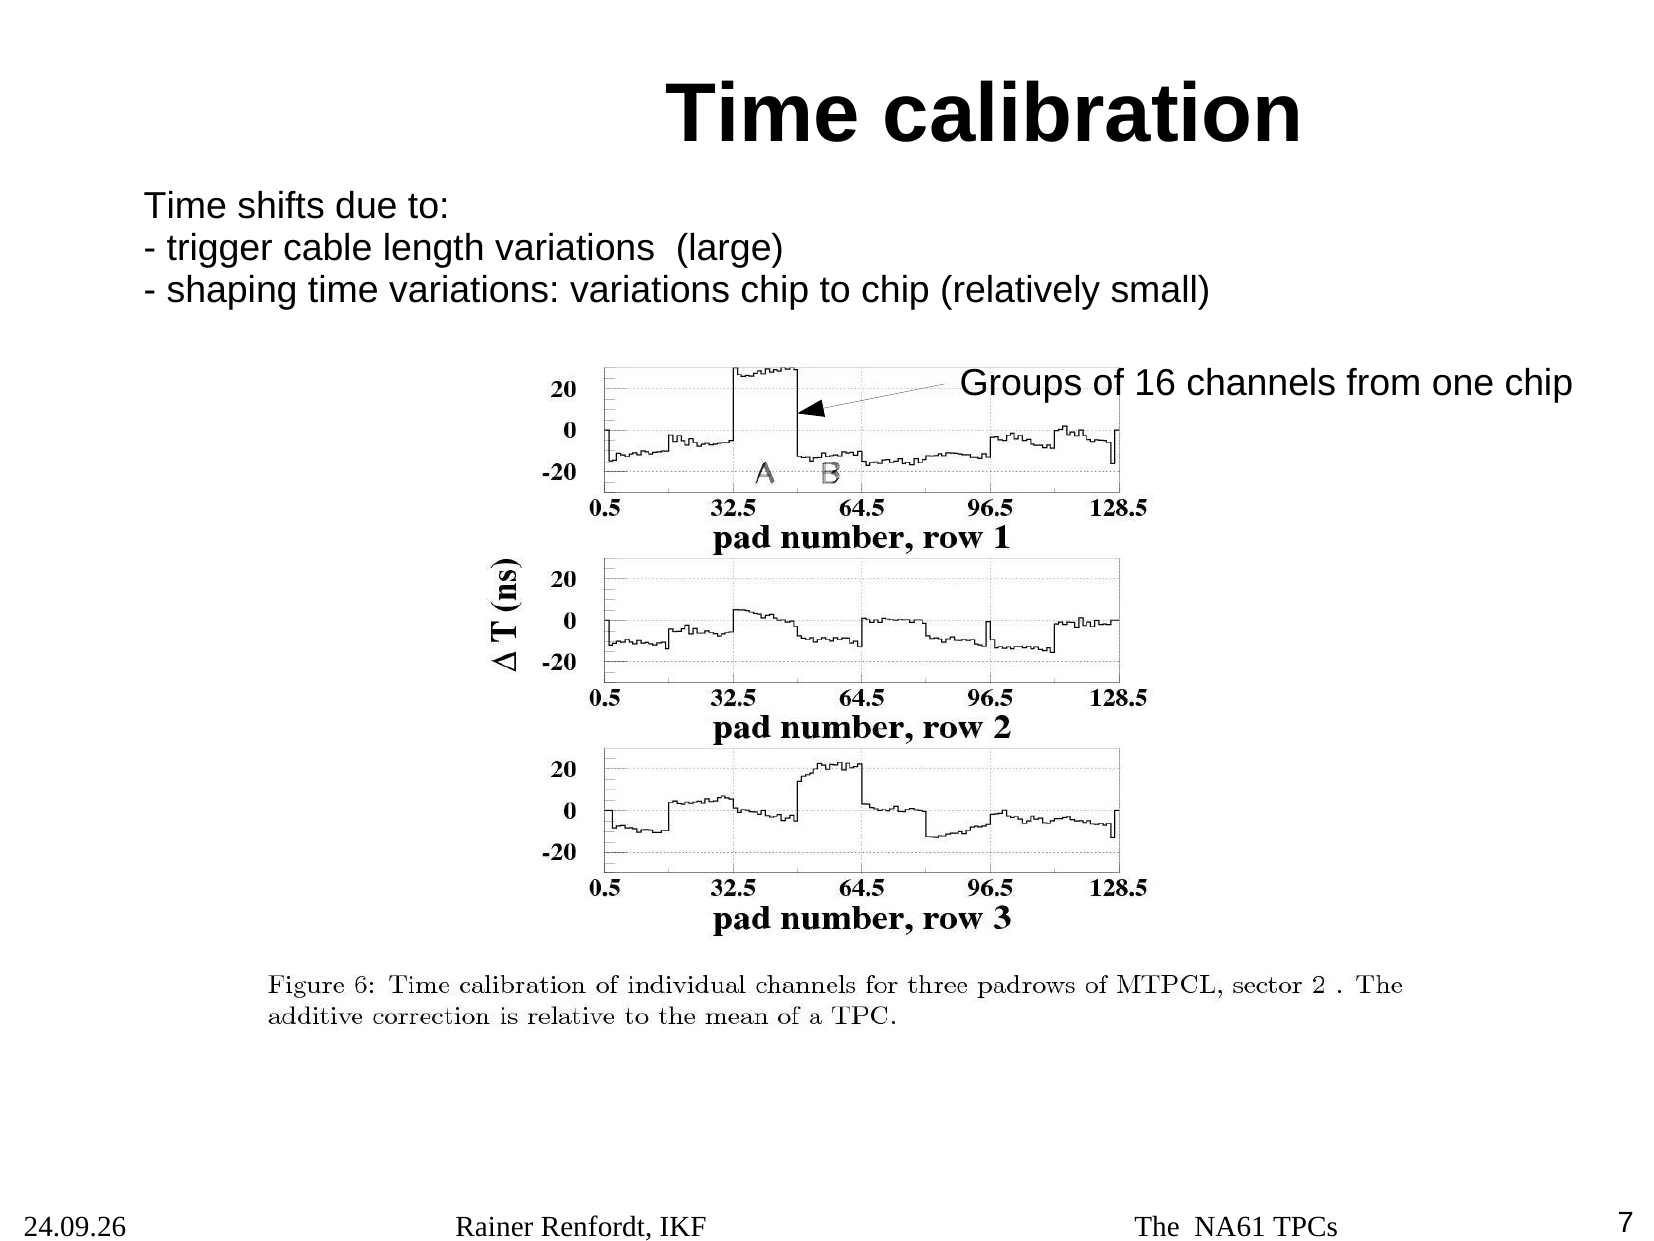

Time calibration
Time shifts due to:
- trigger cable length variations (large)
- shaping time variations: variations chip to chip (relatively small)
Groups of 16 channels from one chip